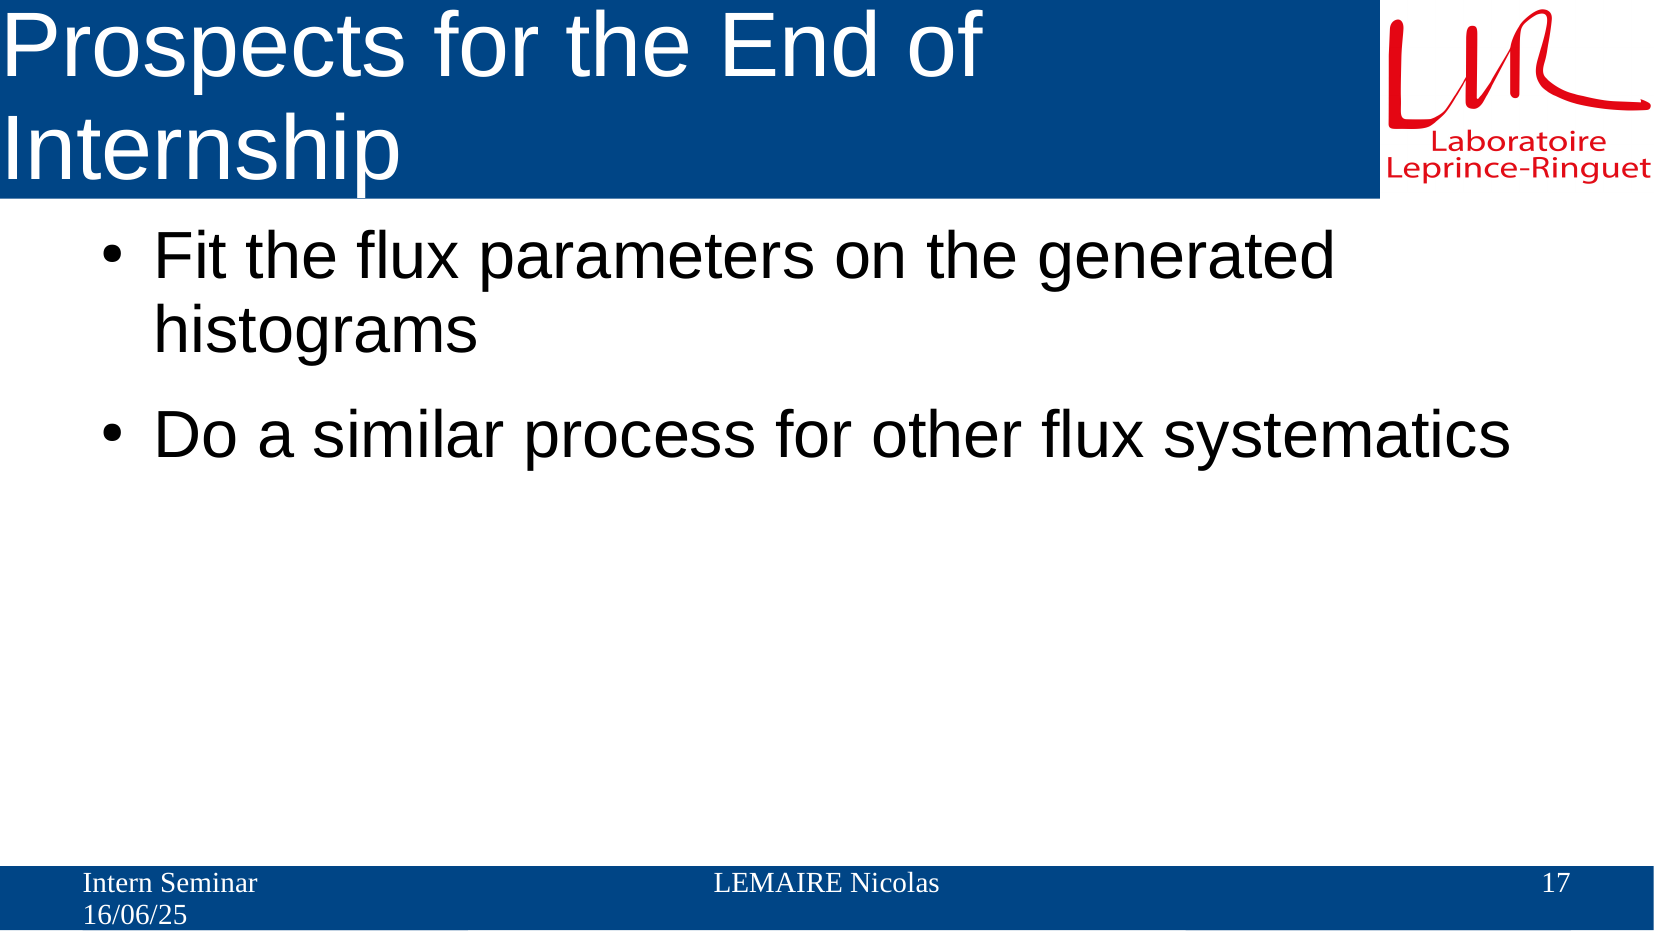

# Prospects for the End of Internship
Fit the flux parameters on the generated histograms
Do a similar process for other flux systematics
17